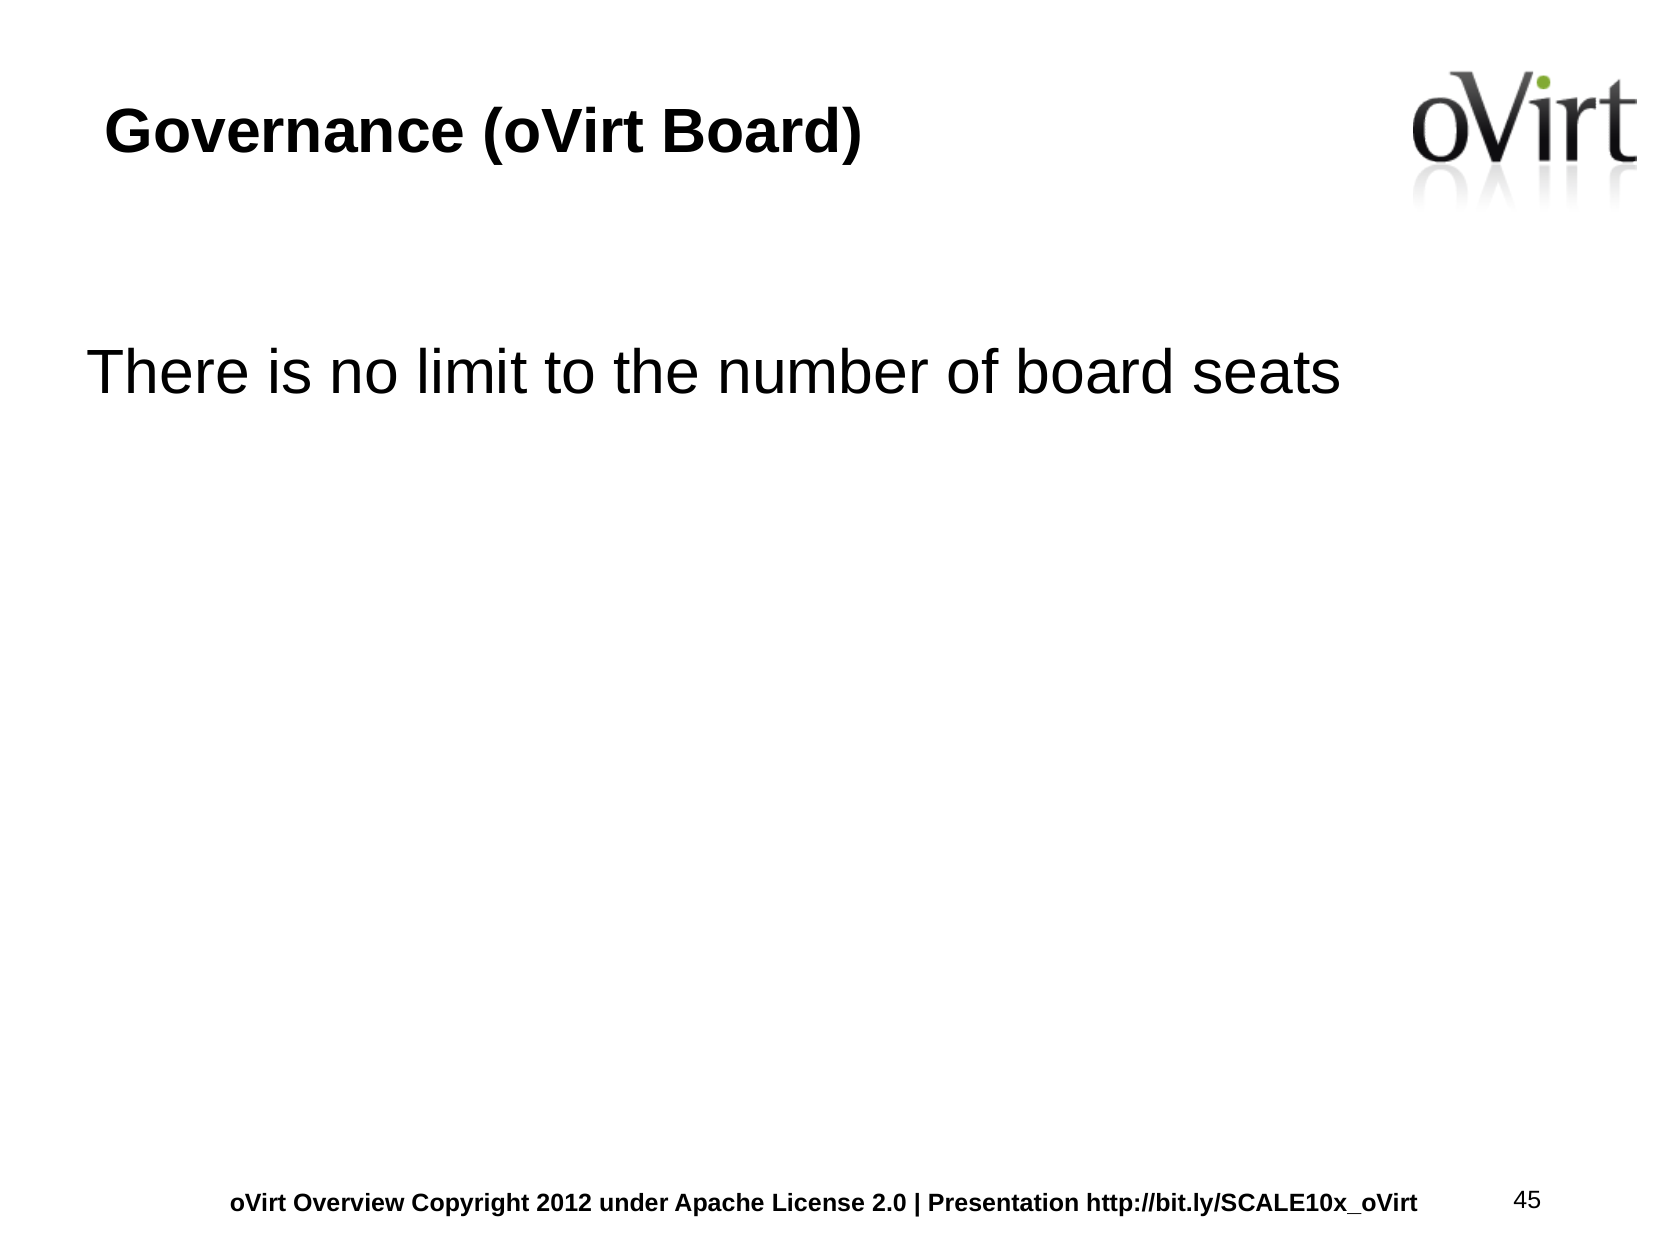

# Governance (oVirt Board)
There is no limit to the number of board seats